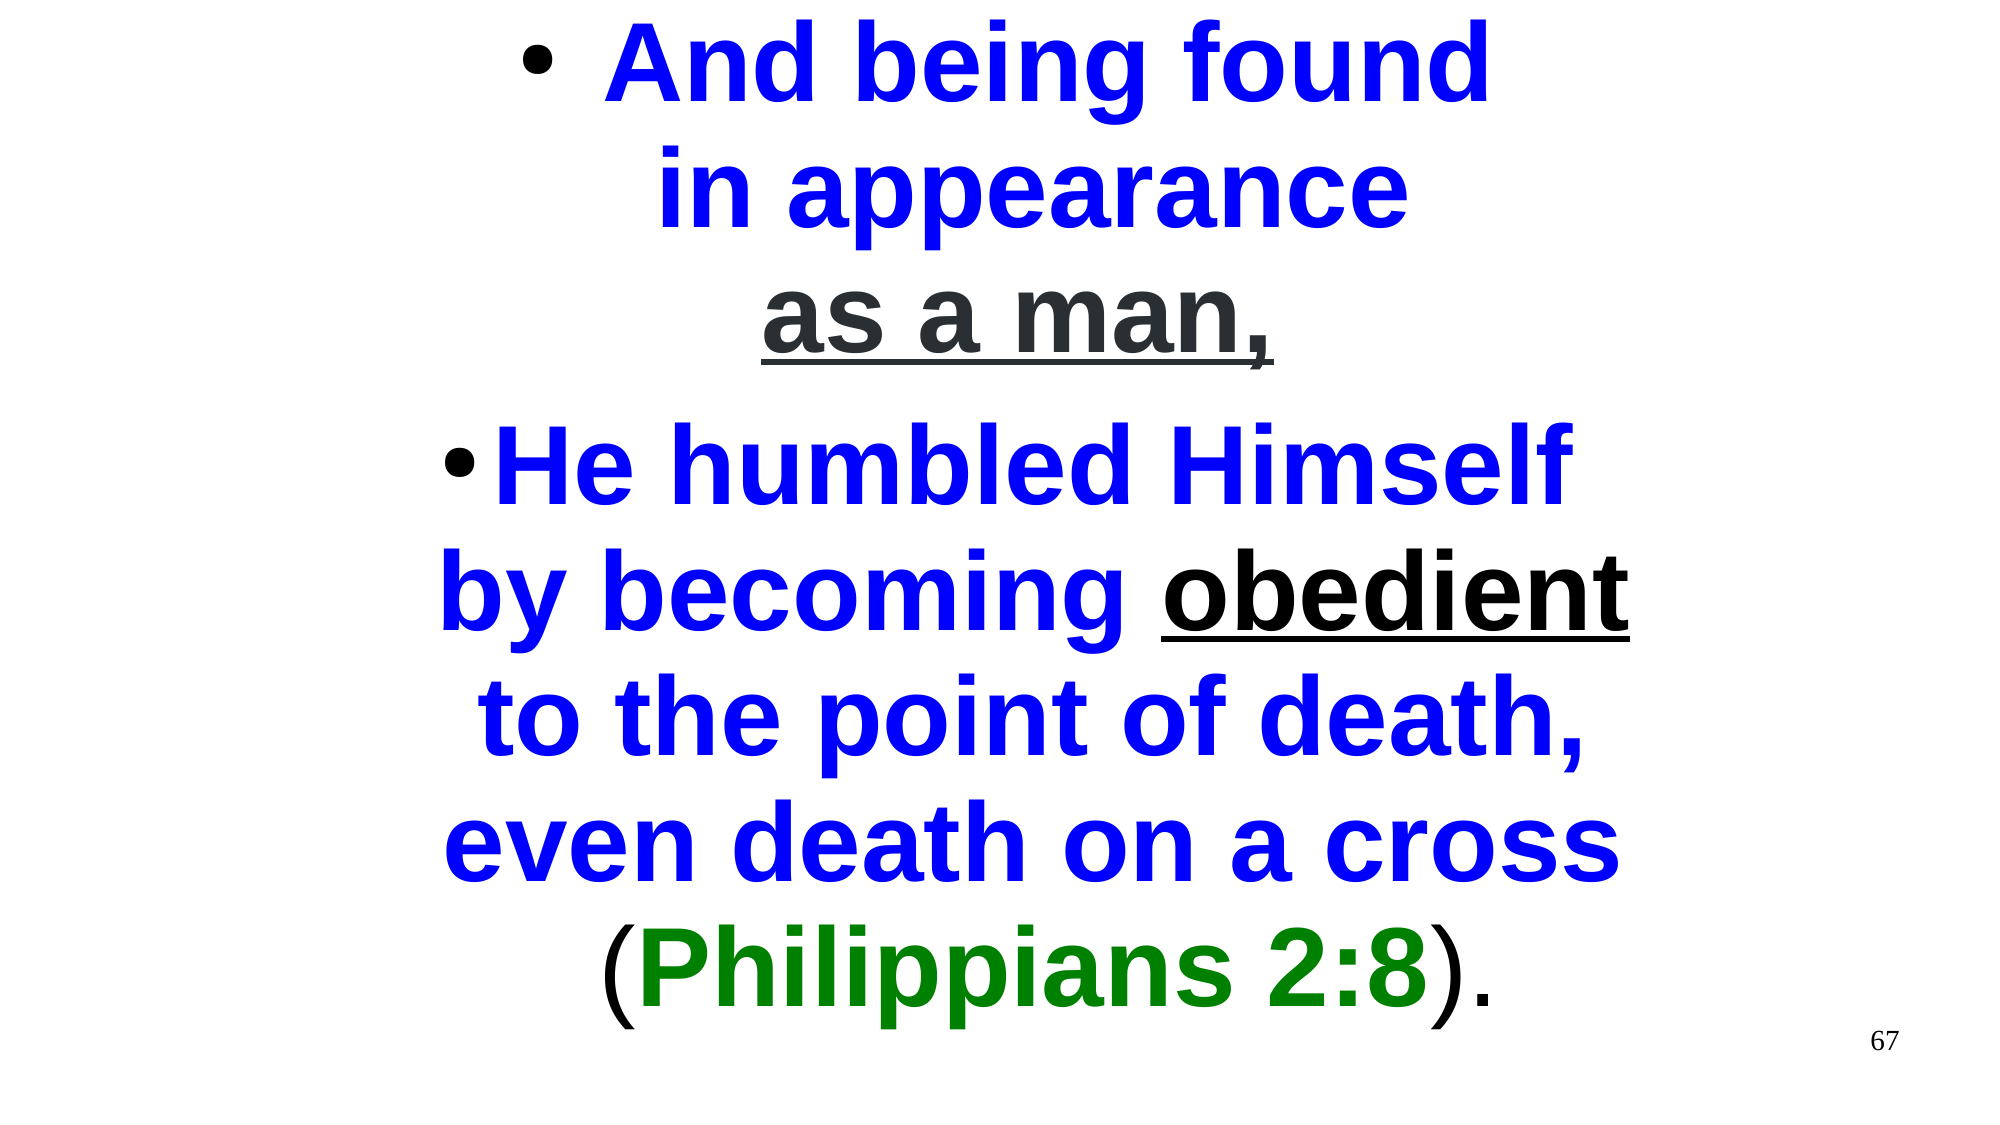

# And being found in appearance as a man,
He humbled Himself
 by becoming obedient
to the point of death,
even death on a cross
 (Philippians 2:8).
67